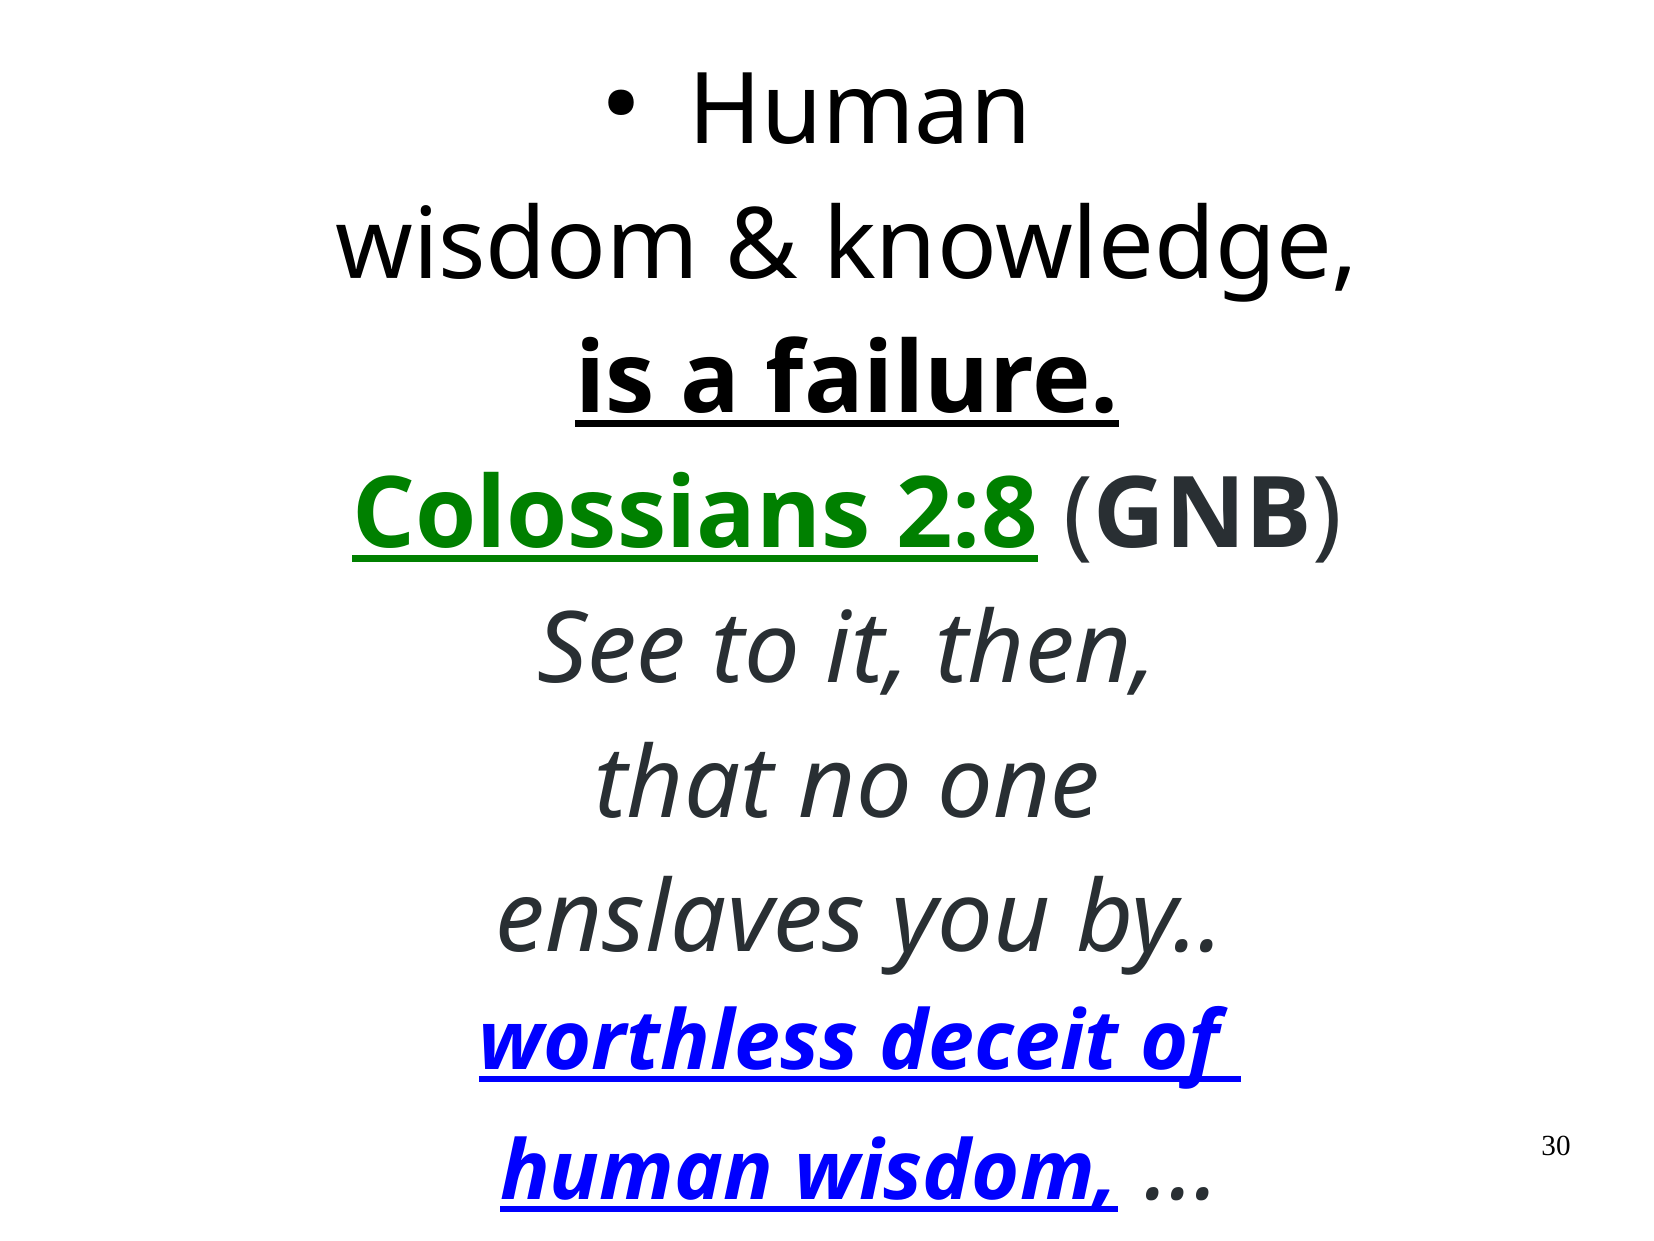

# Human wisdom & knowledge, is a failure. Colossians 2:8 (GNB) See to it, then, that no one enslaves you by.. worthless deceit of human wisdom, ...
30